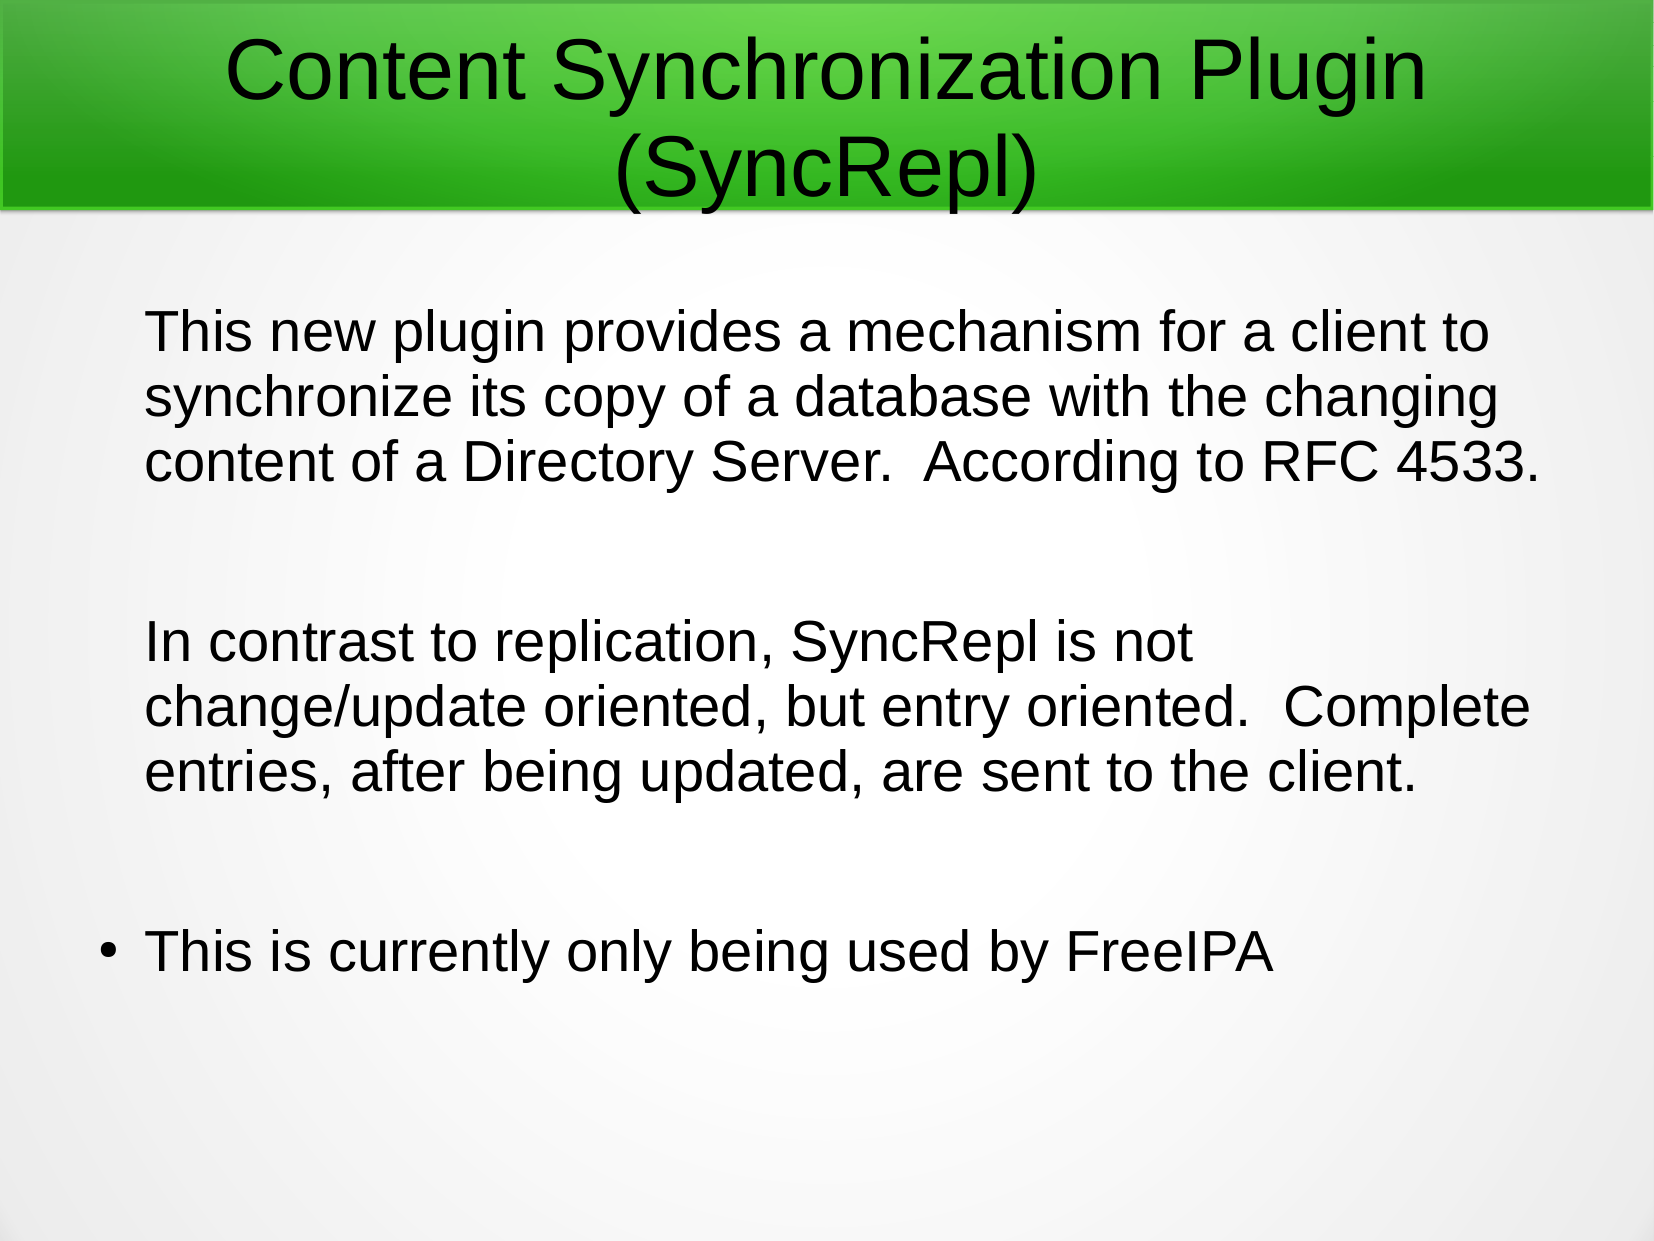

# Content Synchronization Plugin (SyncRepl)
This new plugin provides a mechanism for a client to synchronize its copy of a database with the changing content of a Directory Server. According to RFC 4533.
In contrast to replication, SyncRepl is not change/update oriented, but entry oriented. Complete entries, after being updated, are sent to the client.
This is currently only being used by FreeIPA